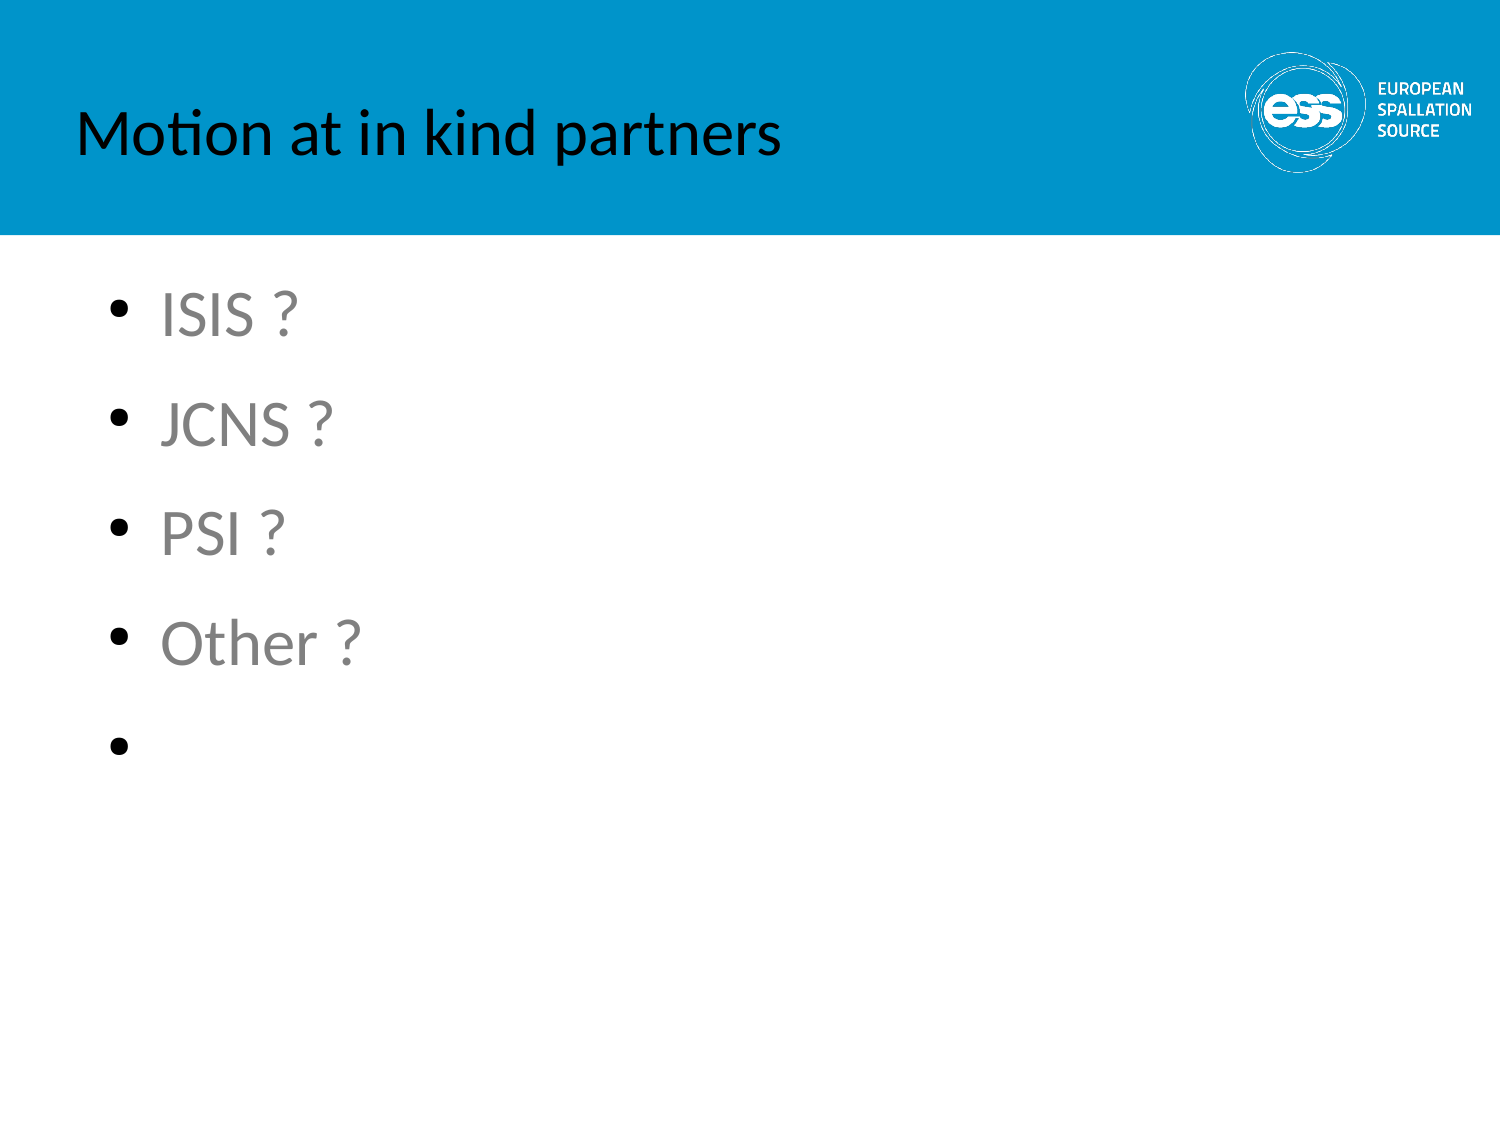

# Motion at in kind partners
ISIS ?
JCNS ?
PSI ?
Other ?